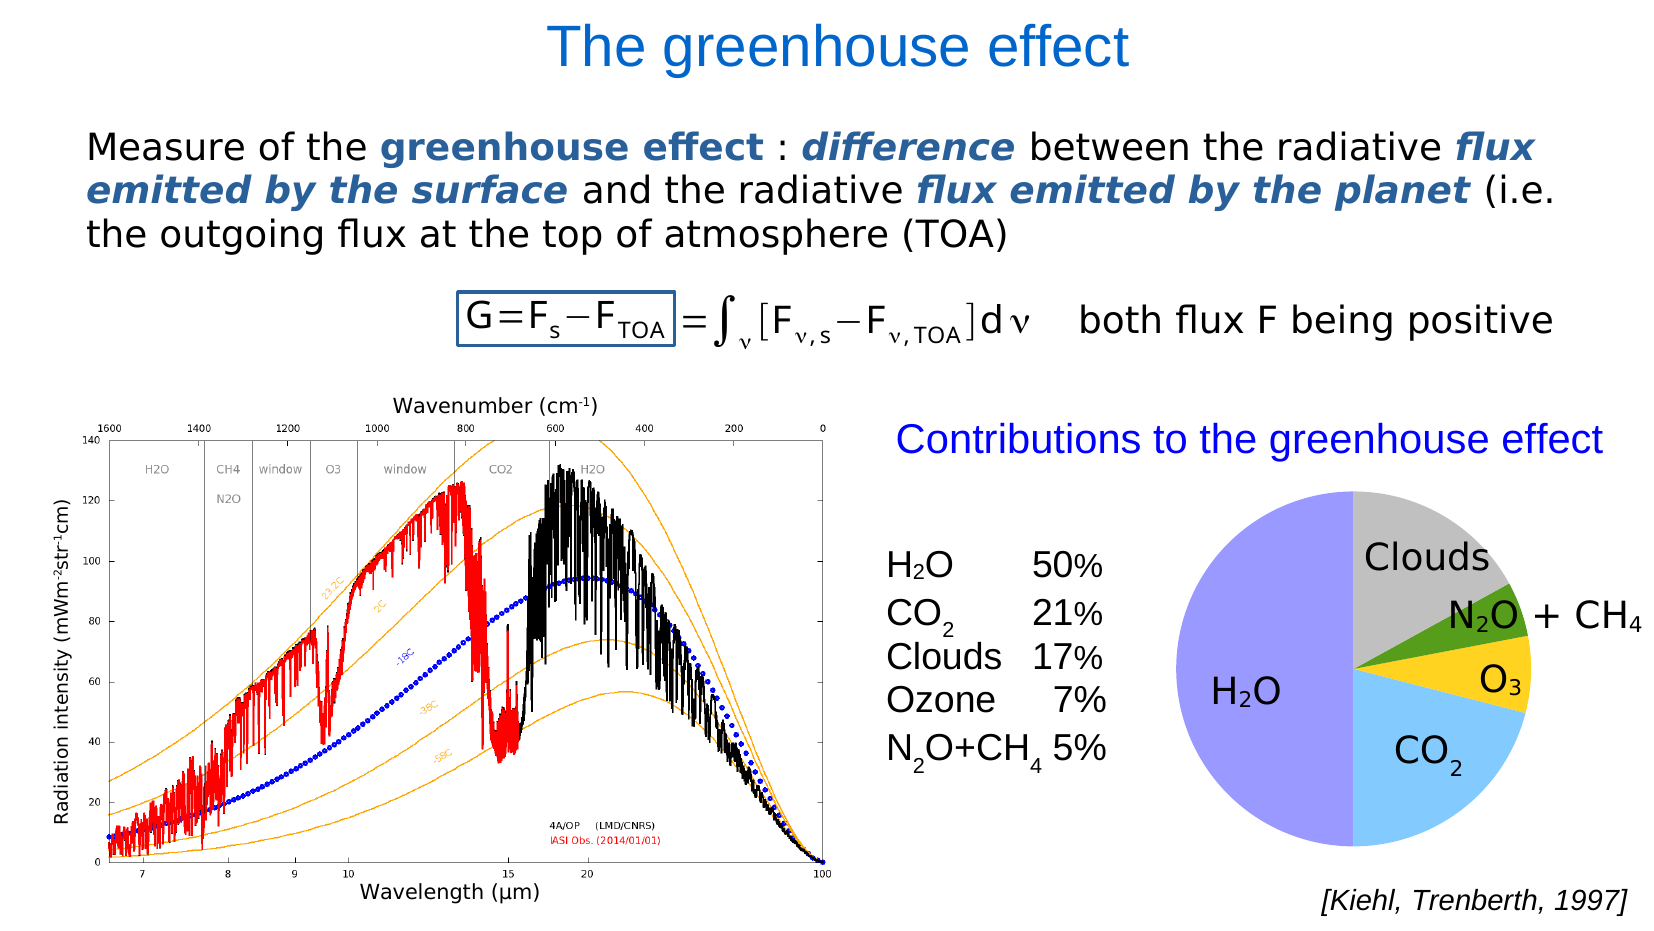

The greenhouse effect
Measure of the greenhouse effect : difference between the radiative flux emitted by the surface and the radiative flux emitted by the planet (i.e. the outgoing flux at the top of atmosphere (TOA)
both flux F being positive
Wavenumber (cm-1)
Radiation intensity (mWm-2str-1cm)
Wavelength (μm)
Contributions to the greenhouse effect
### Chart
| Category | 3 colonne |
|---|---|
| None | 50.0 |
| None | 21.0 |
| None | 7.0 |
| None | 5.0 |
| None | 17.0 |Clouds
N2O + CH4
H2O
O3
CO2
H2O		50%
CO2 	21%
Clouds	17%
Ozone 	 7%
N2O+CH4 5%
[Kiehl, Trenberth, 1997]